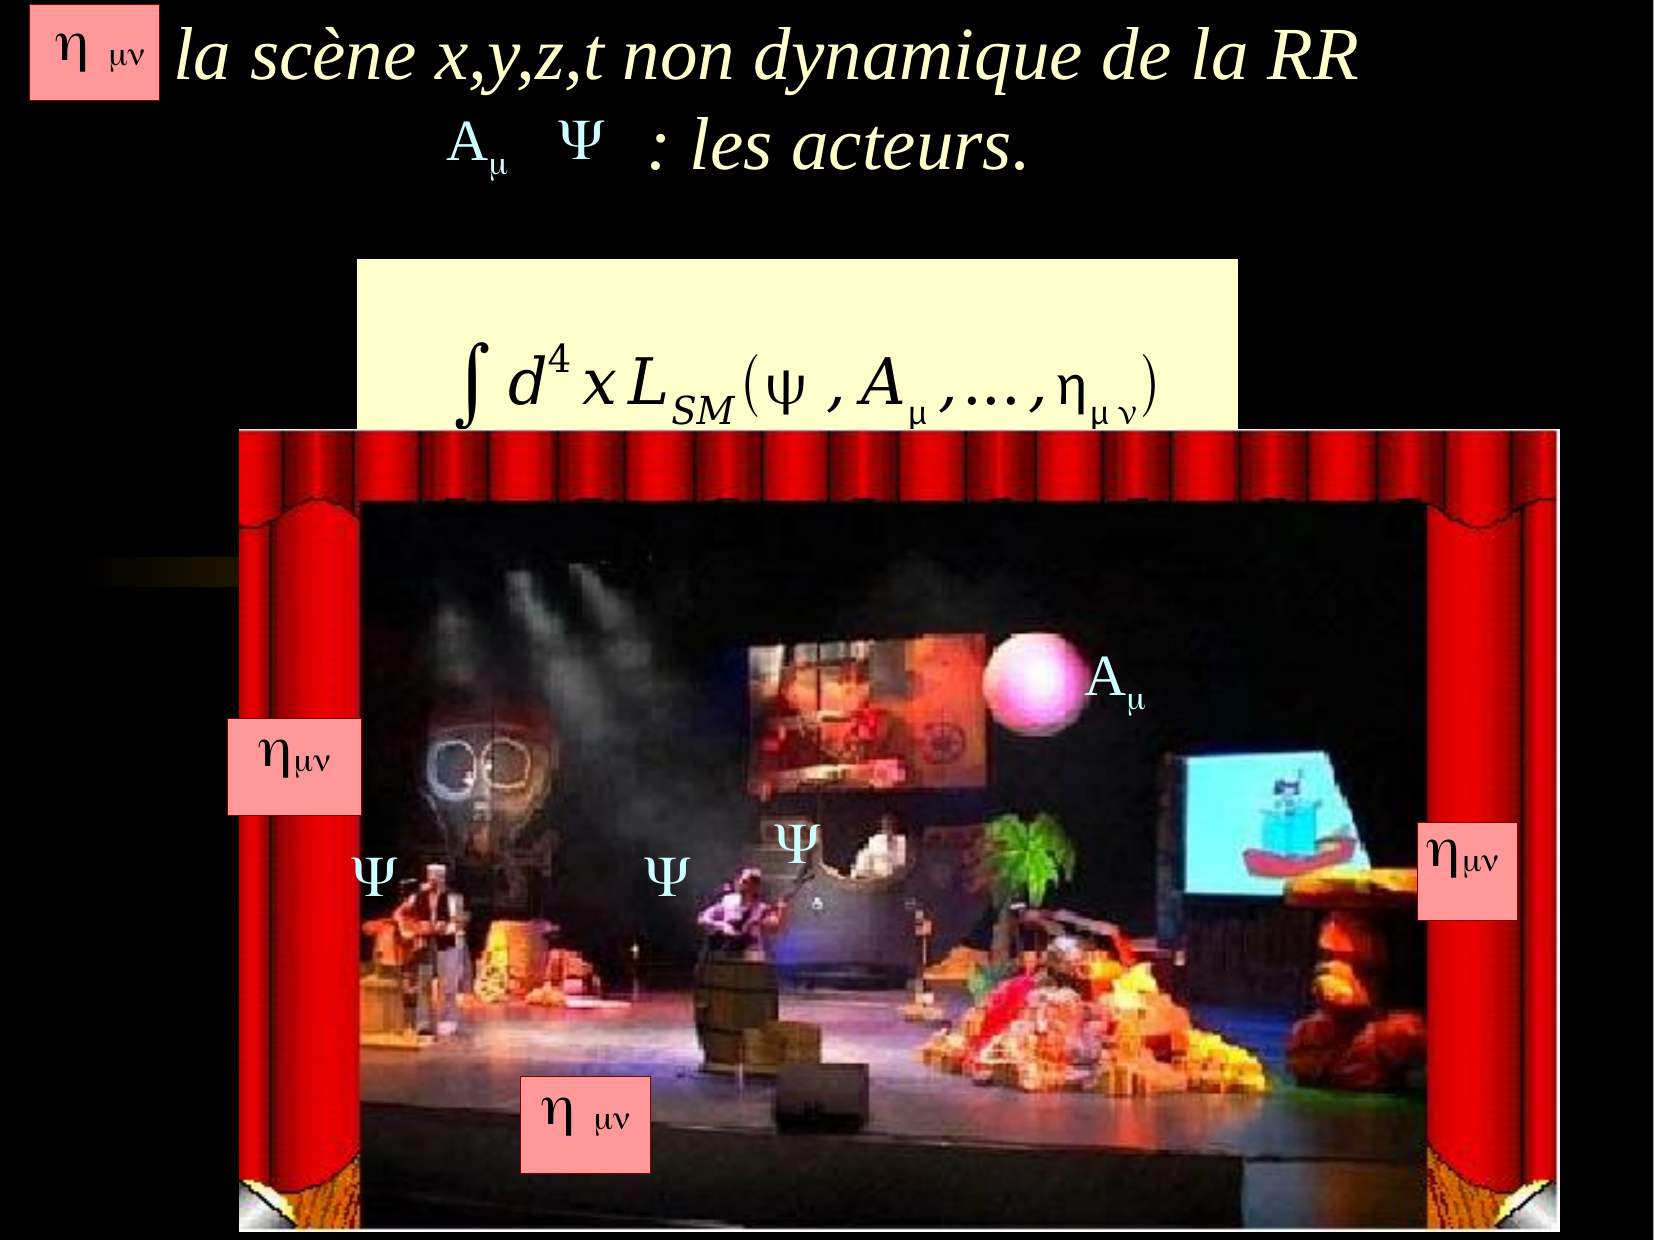

# : la scène x,y,z,t non dynamique de la RR : les acteurs.
h mn
A
 
A
h mn
hmn
 
hmn
 
 
h mn